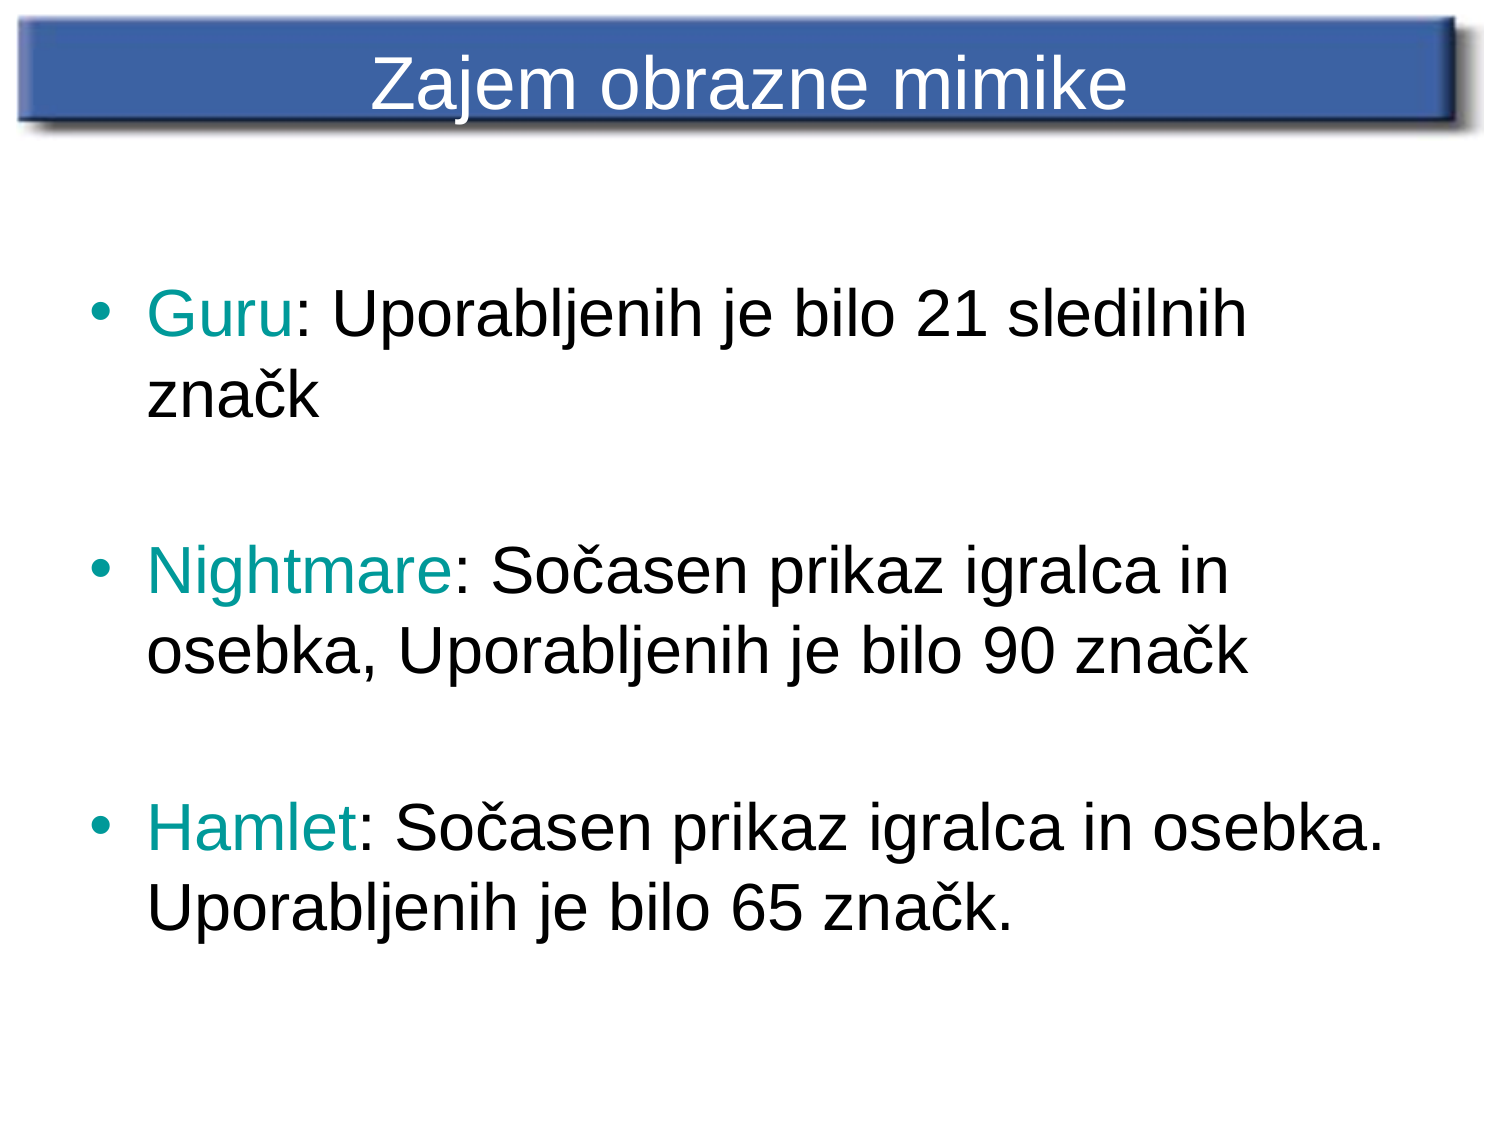

# Zajem obrazne mimike
Guru: Uporabljenih je bilo 21 sledilnih značk
Nightmare: Sočasen prikaz igralca in osebka, Uporabljenih je bilo 90 značk
Hamlet: Sočasen prikaz igralca in osebka. Uporabljenih je bilo 65 značk.